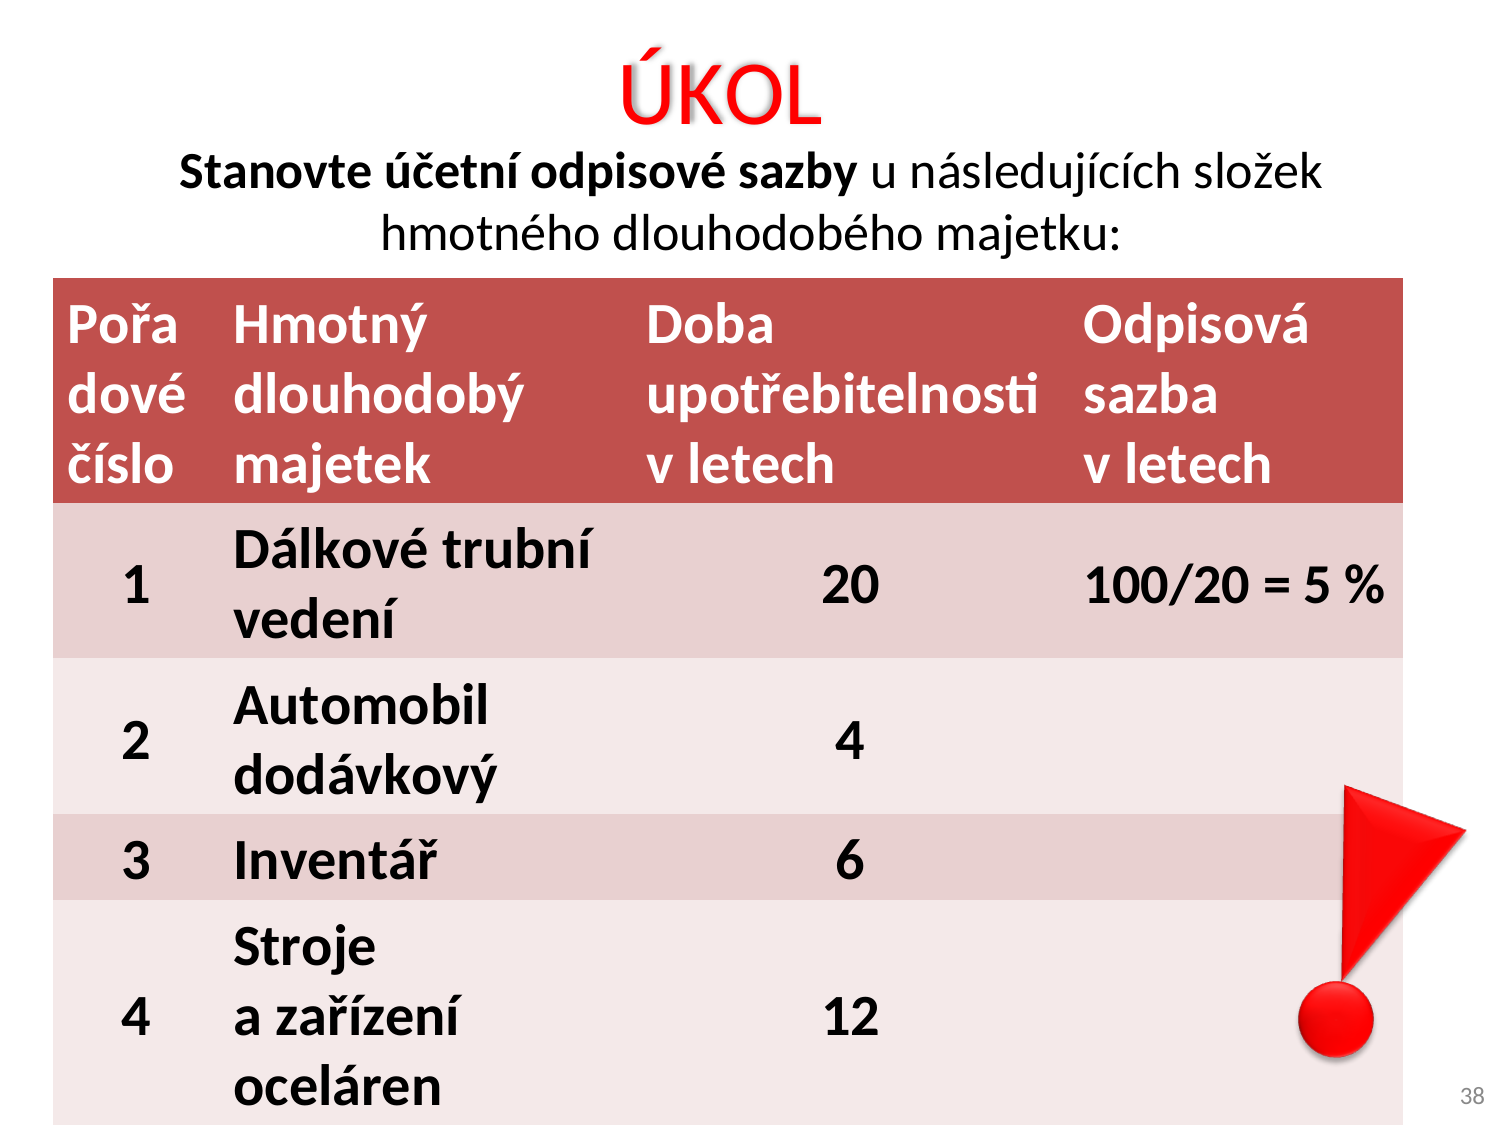

ÚKOL
# Stanovte účetní odpisové sazby u následujících složek hmotného dlouhodobého majetku:
| Pořadové číslo | Hmotný dlouhodobý majetek | Doba upotřebitelnosti v letech | Odpisová sazba v letech |
| --- | --- | --- | --- |
| 1 | Dálkové trubní vedení | 20 | 100/20 = 5 % |
| 2 | Automobil dodávkový | 4 | |
| 3 | Inventář | 6 | |
| 4 | Stroje a zařízení oceláren | 12 | |